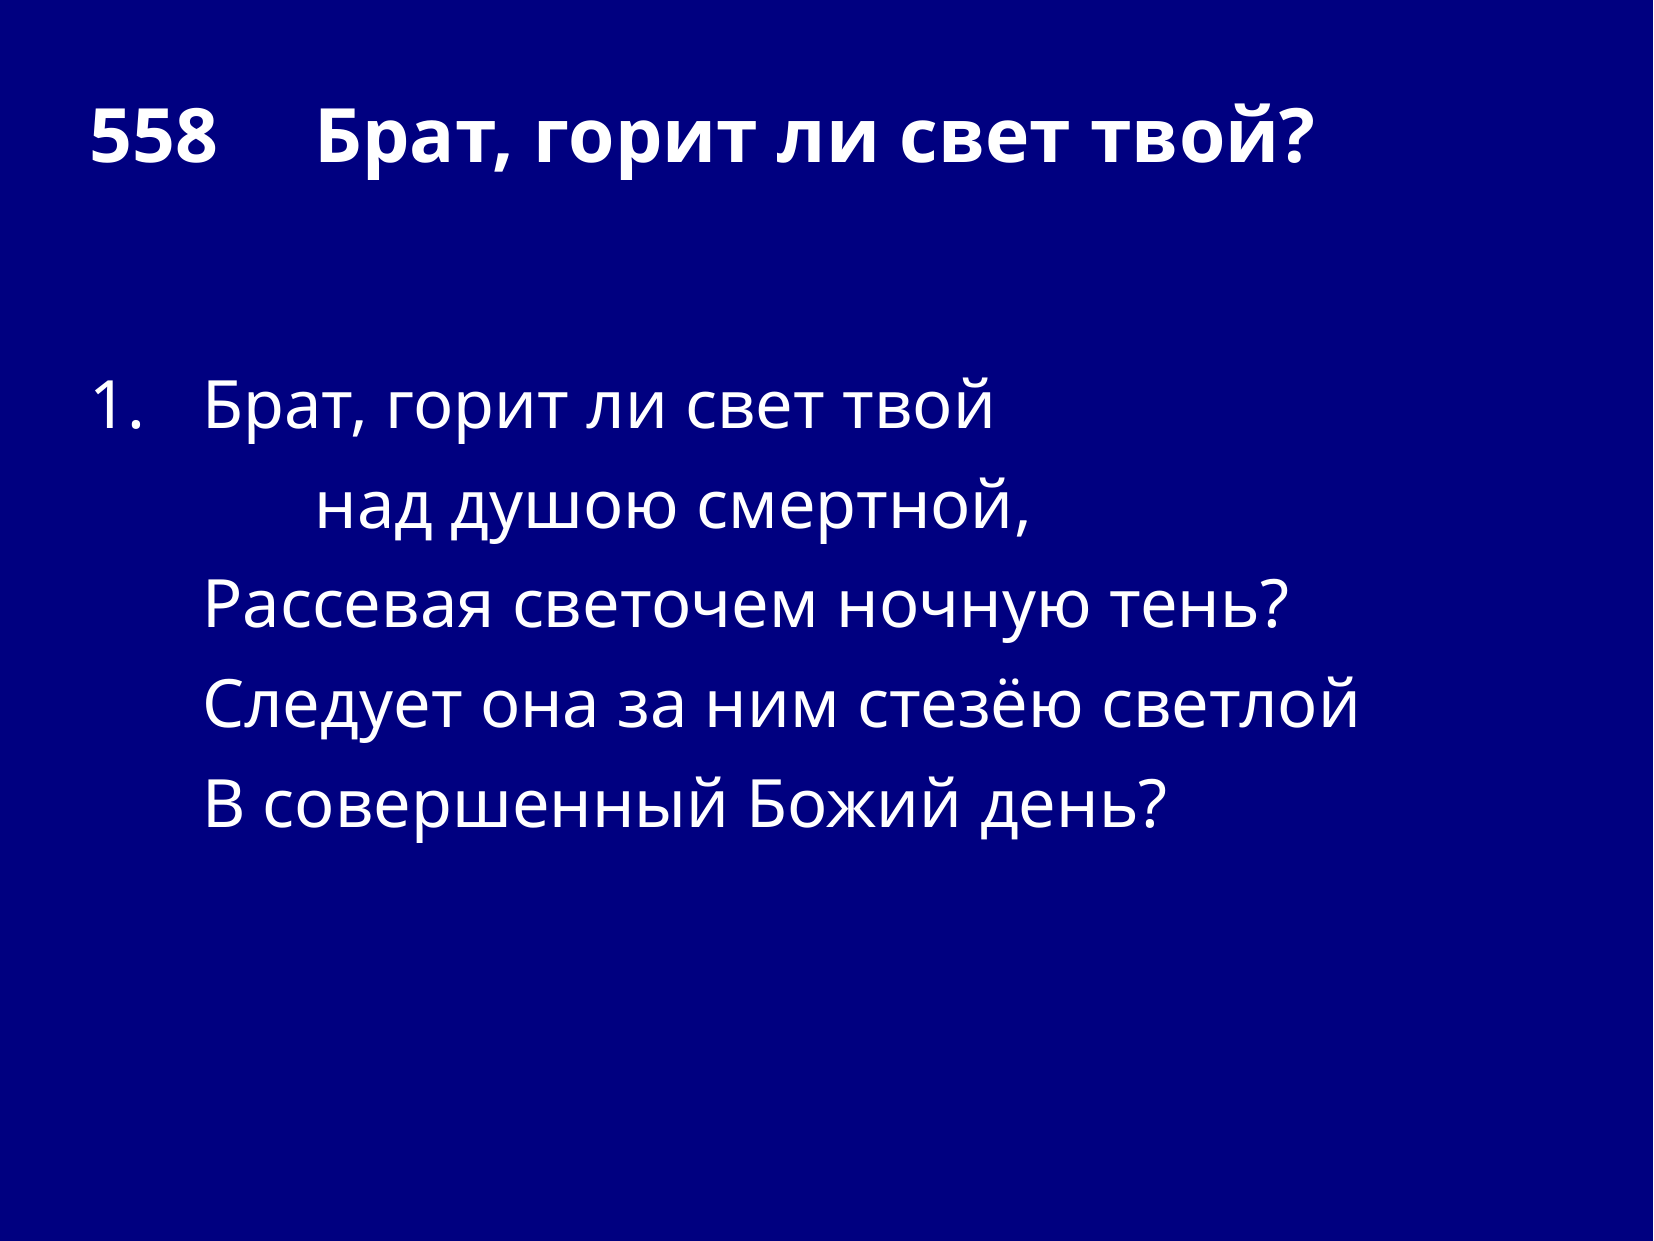

558	Брат, горит ли свет твой?
1.	Брат, горит ли свет твой
		над душою смертной,
	Рассевая светочем ночную тень?
	Следует она за ним стезёю светлой
	В совершенный Божий день?